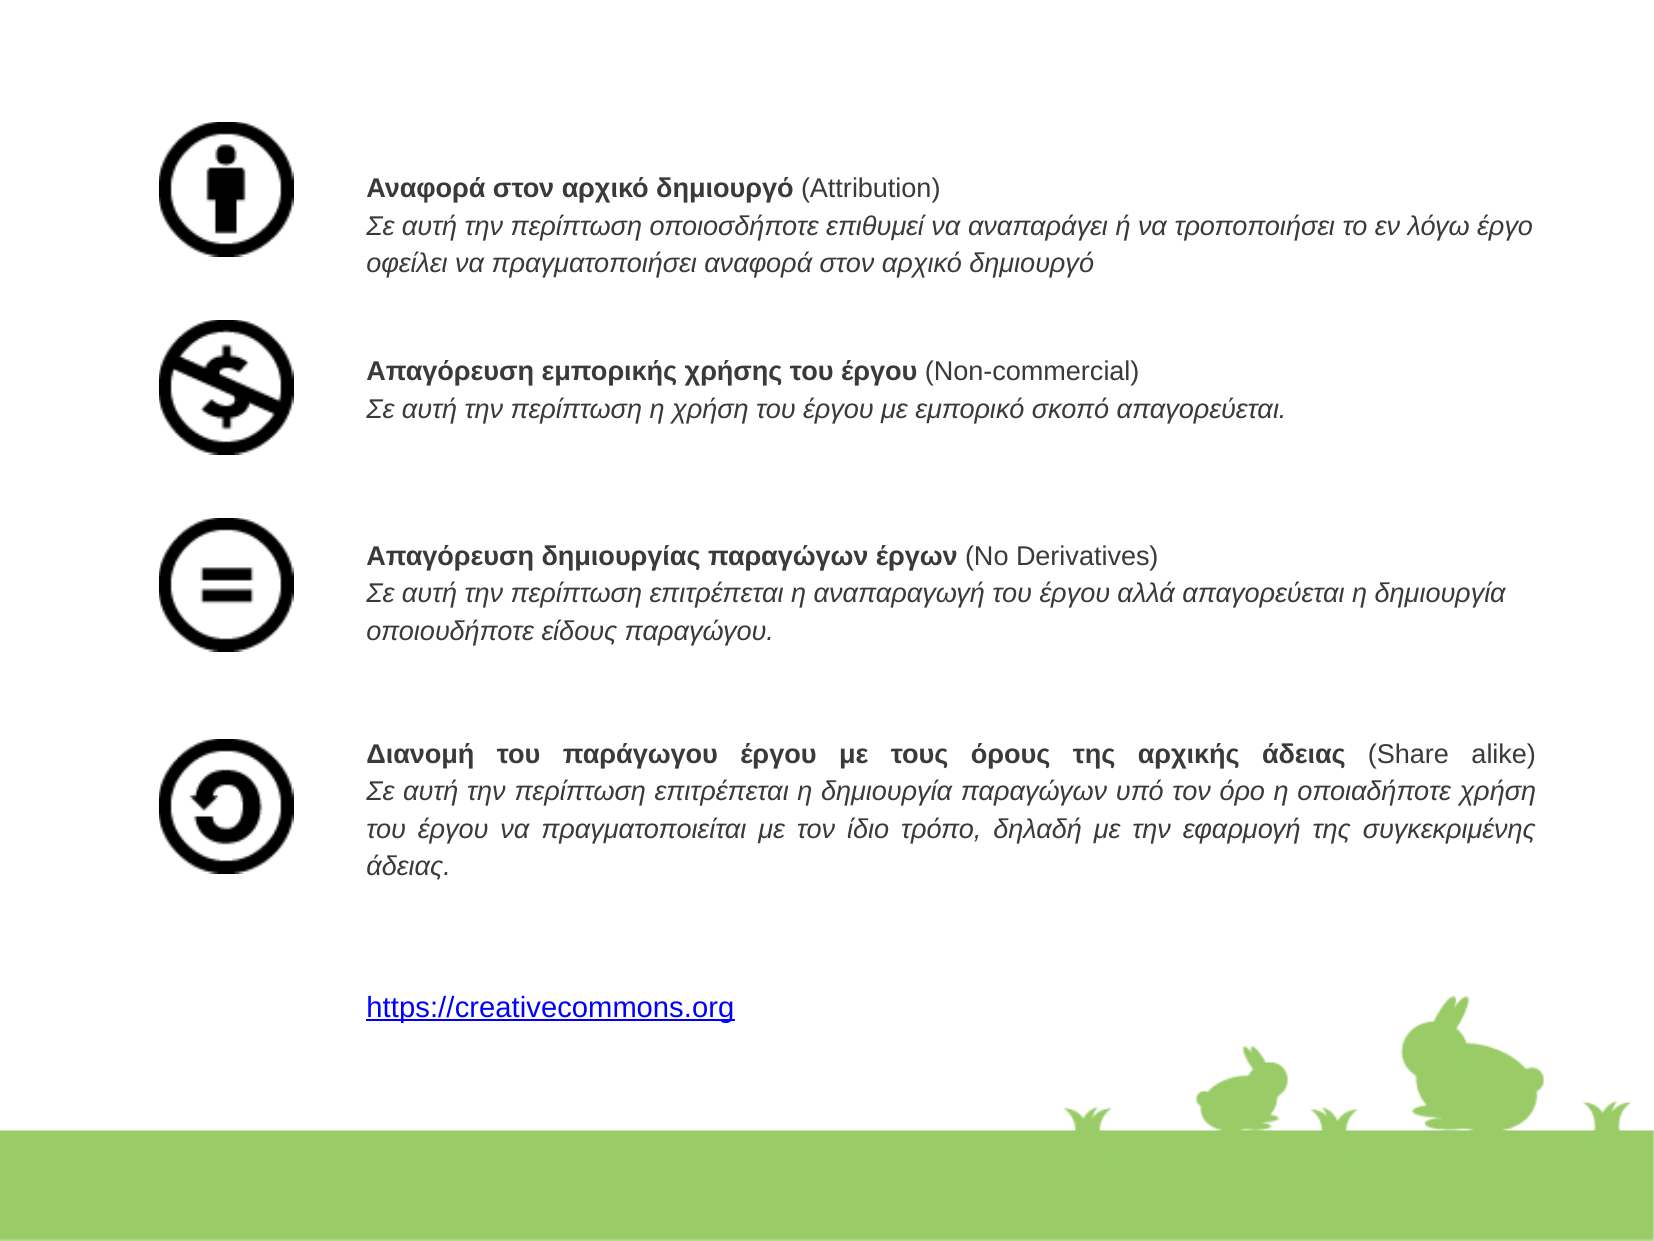

Αναφορά στον αρχικό δημιουργό (Attribution)
Σε αυτή την περίπτωση οποιοσδήποτε επιθυμεί να αναπαράγει ή να τροποποιήσει το εν λόγω έργο οφείλει να πραγματοποιήσει αναφορά στον αρχικό δημιουργό
Απαγόρευση εμπορικής χρήσης του έργου (Non-commercial)
Σε αυτή την περίπτωση η χρήση του έργου με εμπορικό σκοπό απαγορεύεται.
Απαγόρευση δημιουργίας παραγώγων έργων (No Derivatives)
Σε αυτή την περίπτωση επιτρέπεται η αναπαραγωγή του έργου αλλά απαγορεύεται η δημιουργία οποιουδήποτε είδους παραγώγου.
Διανομή του παράγωγου έργου με τους όρους της αρχικής άδειας (Share alike)
Σε αυτή την περίπτωση επιτρέπεται η δημιουργία παραγώγων υπό τον όρο η οποιαδήποτε χρήση του έργου να πραγματοποιείται με τον ίδιο τρόπο, δηλαδή με την εφαρμογή της συγκεκριμένης άδειας.
https://creativecommons.org